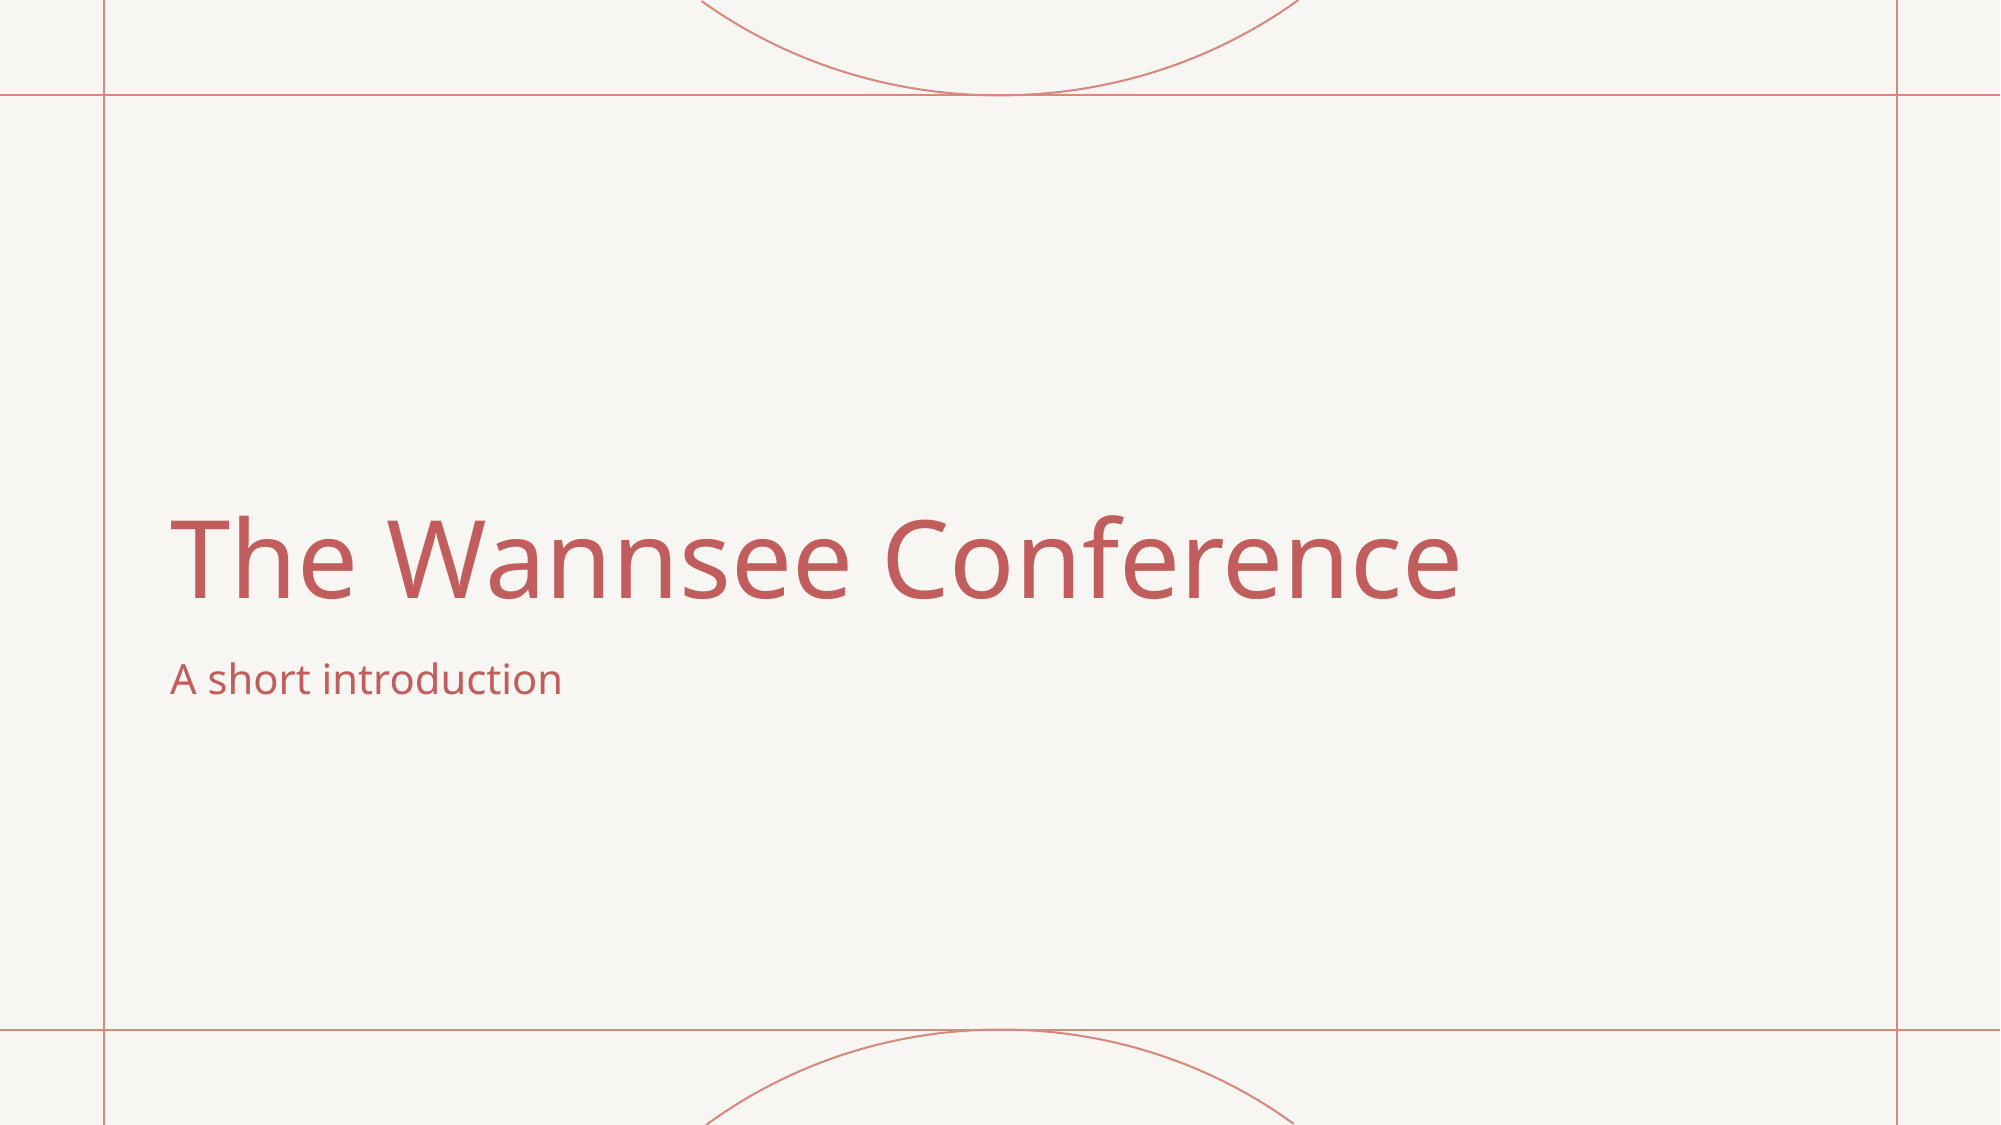

# The Wannsee Conference
A short introduction